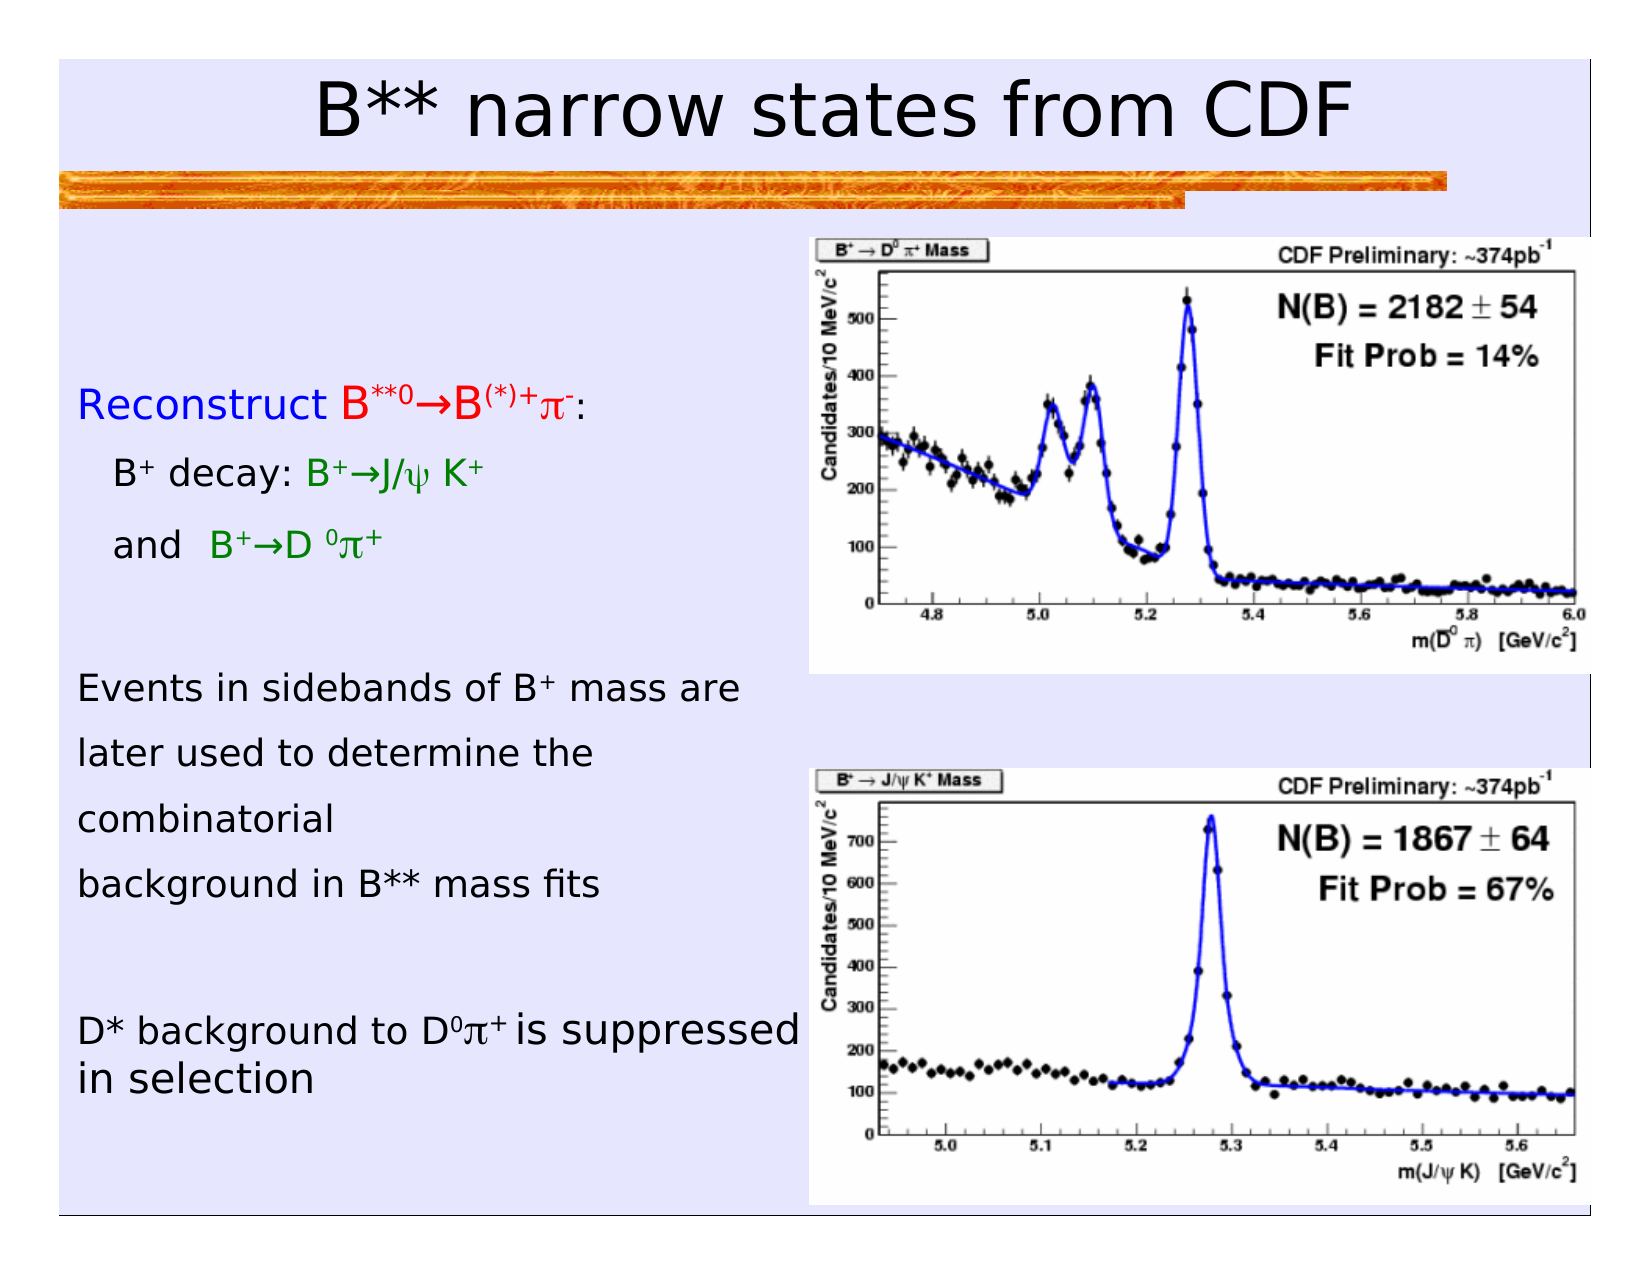

B** narrow states from CDF
Reconstruct B**0→B(*)+p-:
B+ decay: B+→J/y K+
and B+→D 0p+
Events in sidebands of B+ mass are
later used to determine the combinatorial
background in B** mass fits
D* background to D0p+ is suppressed
in selection
18